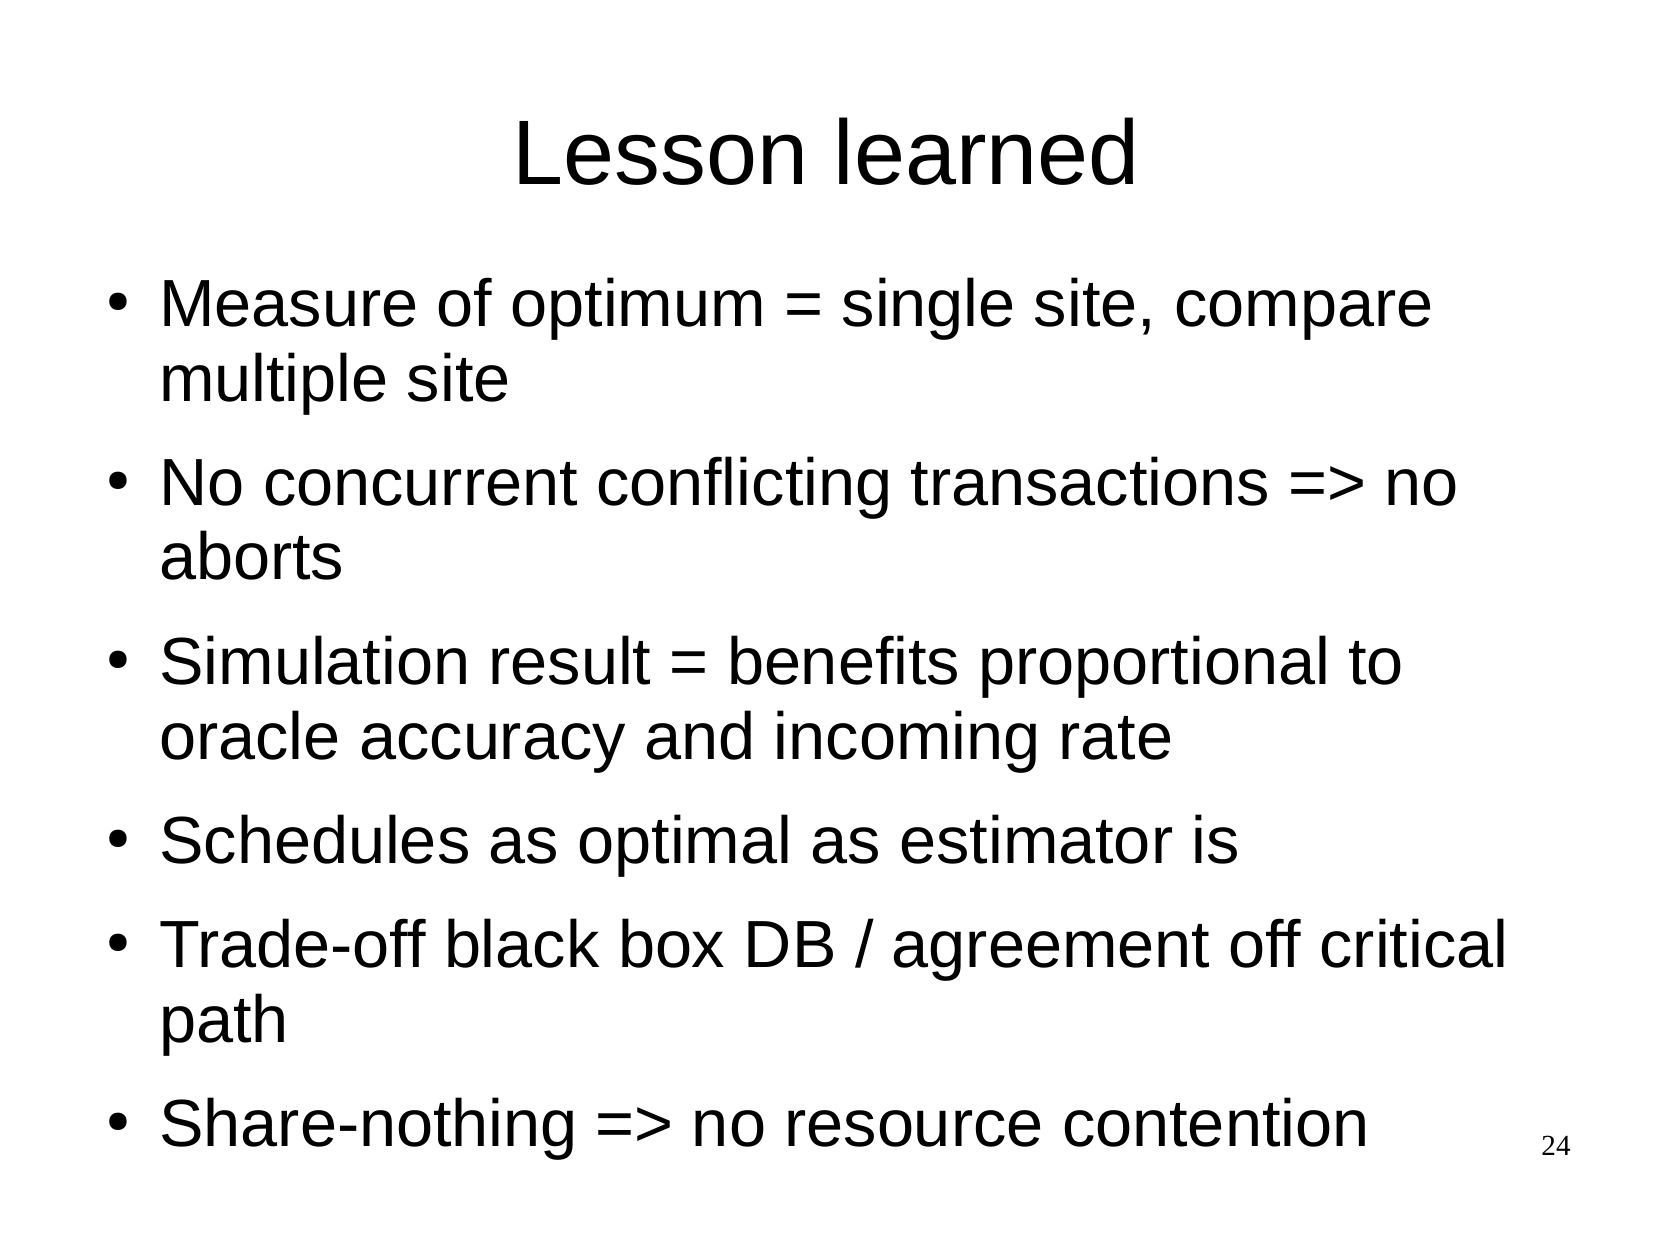

# Lesson learned
Measure of optimum = single site, compare multiple site
No concurrent conflicting transactions => no aborts
Simulation result = benefits proportional to oracle accuracy and incoming rate
Schedules as optimal as estimator is
Trade-off black box DB / agreement off critical path
Share-nothing => no resource contention
24